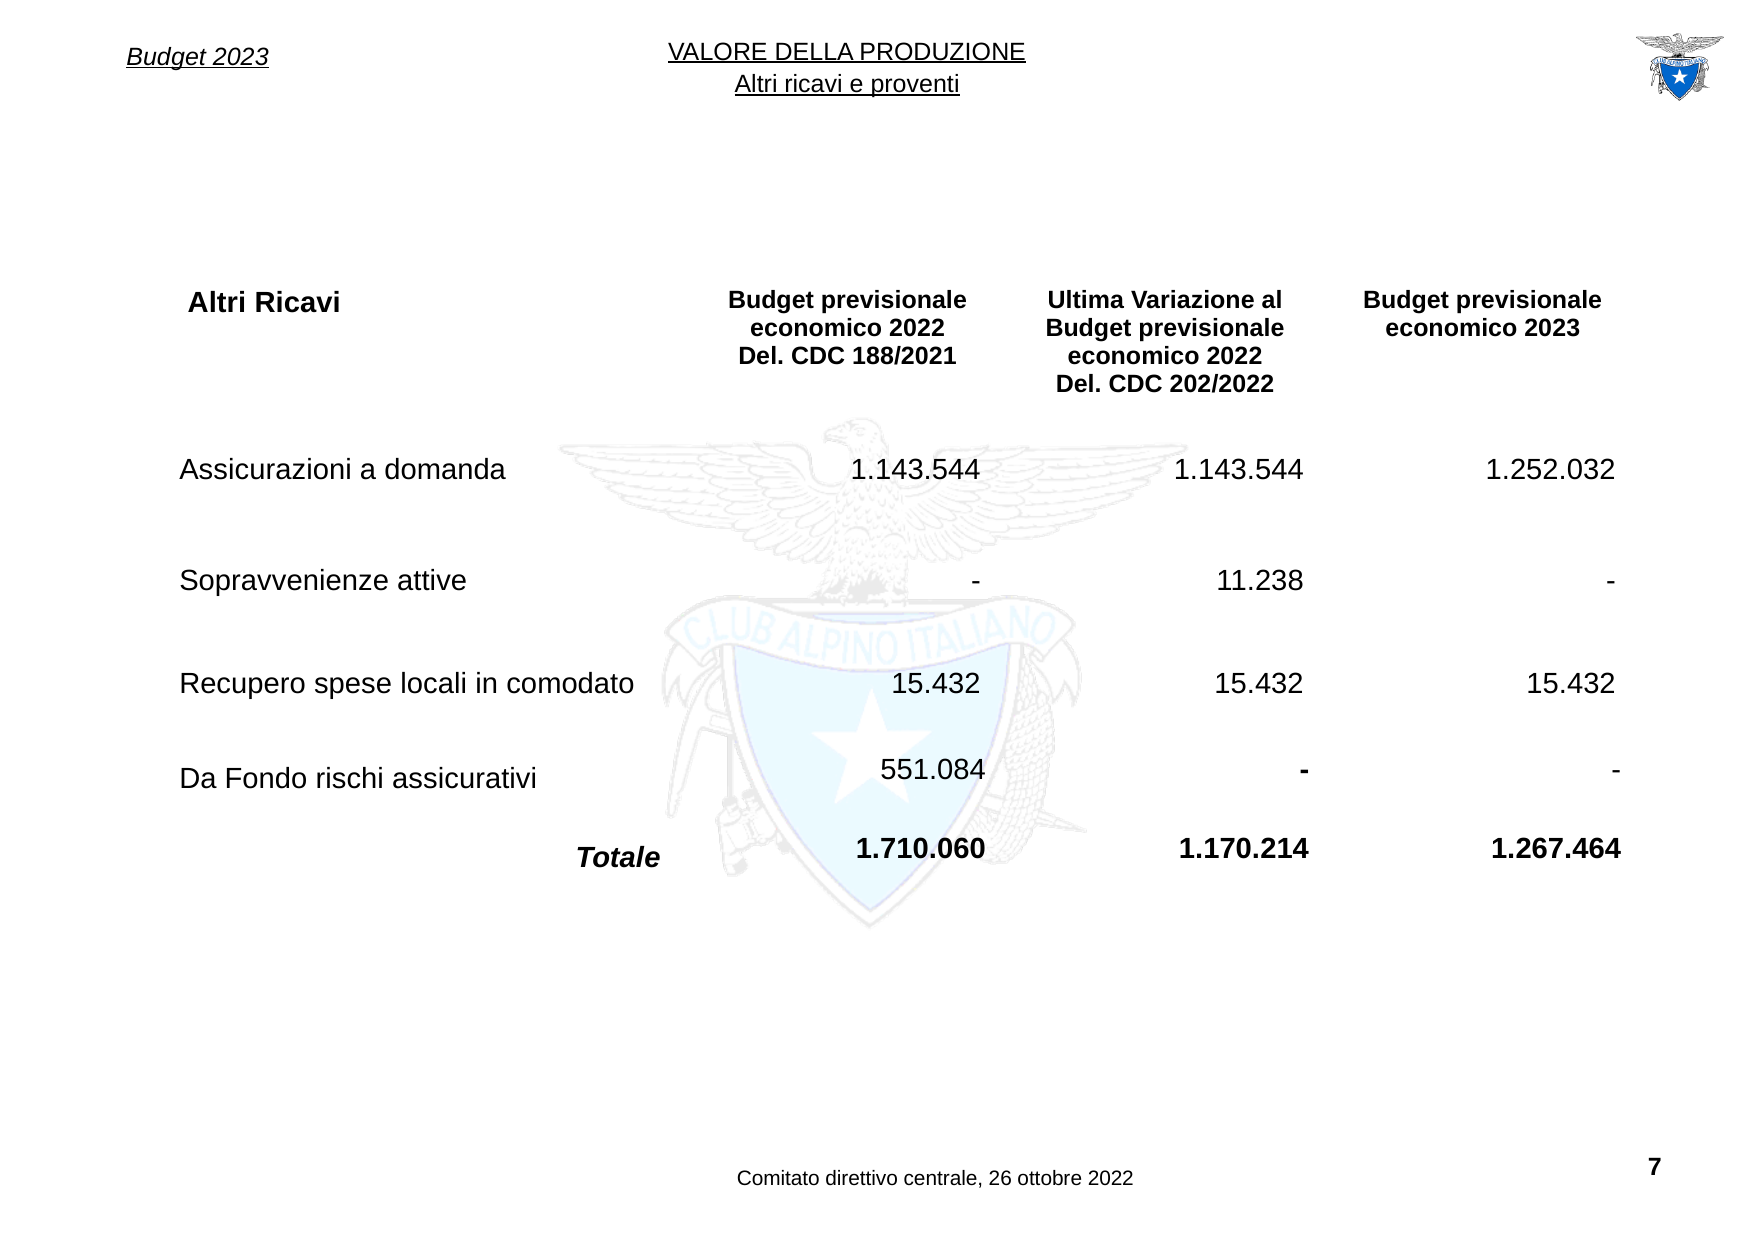

| VALORE DELLA PRODUZIONE Altri ricavi e proventi |
| --- |
Budget 2023
| Altri Ricavi | Budget previsionale economico 2022 Del. CDC 188/2021 | Ultima Variazione al Budget previsionale economico 2022 Del. CDC 202/2022 | Budget previsionale economico 2023 |
| --- | --- | --- | --- |
| Assicurazioni a domanda | 1.143.544 | 1.143.544 | 1.252.032 |
| Sopravvenienze attive | - | 11.238 | - |
| Recupero spese locali in comodato | 15.432 | 15.432 | 15.432 |
| Da Fondo rischi assicurativi | 551.084 | - | - |
| Totale | 1.710.060 | 1.170.214 | 1.267.464 |
7
Comitato direttivo centrale, 26 ottobre 2022